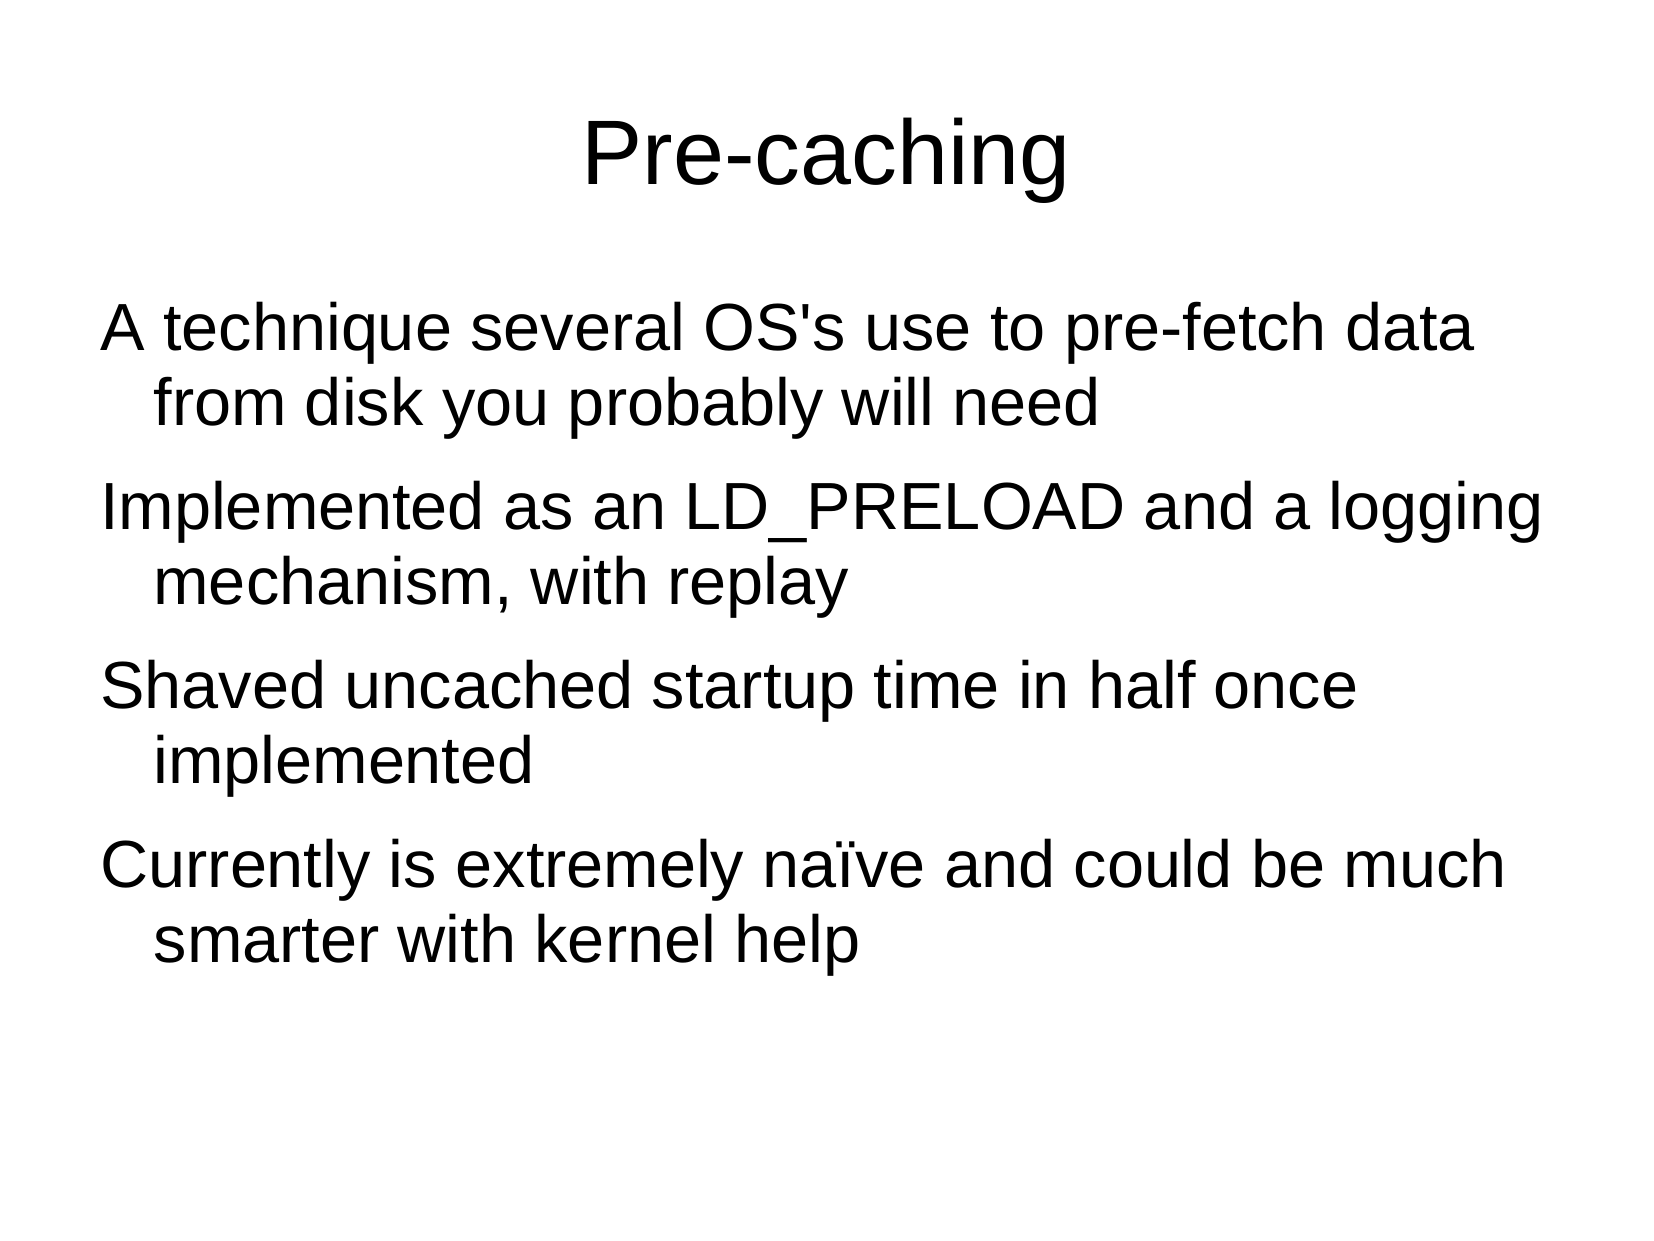

# Pre-caching
A technique several OS's use to pre-fetch data from disk you probably will need
Implemented as an LD_PRELOAD and a logging mechanism, with replay
Shaved uncached startup time in half once implemented
Currently is extremely naïve and could be much smarter with kernel help